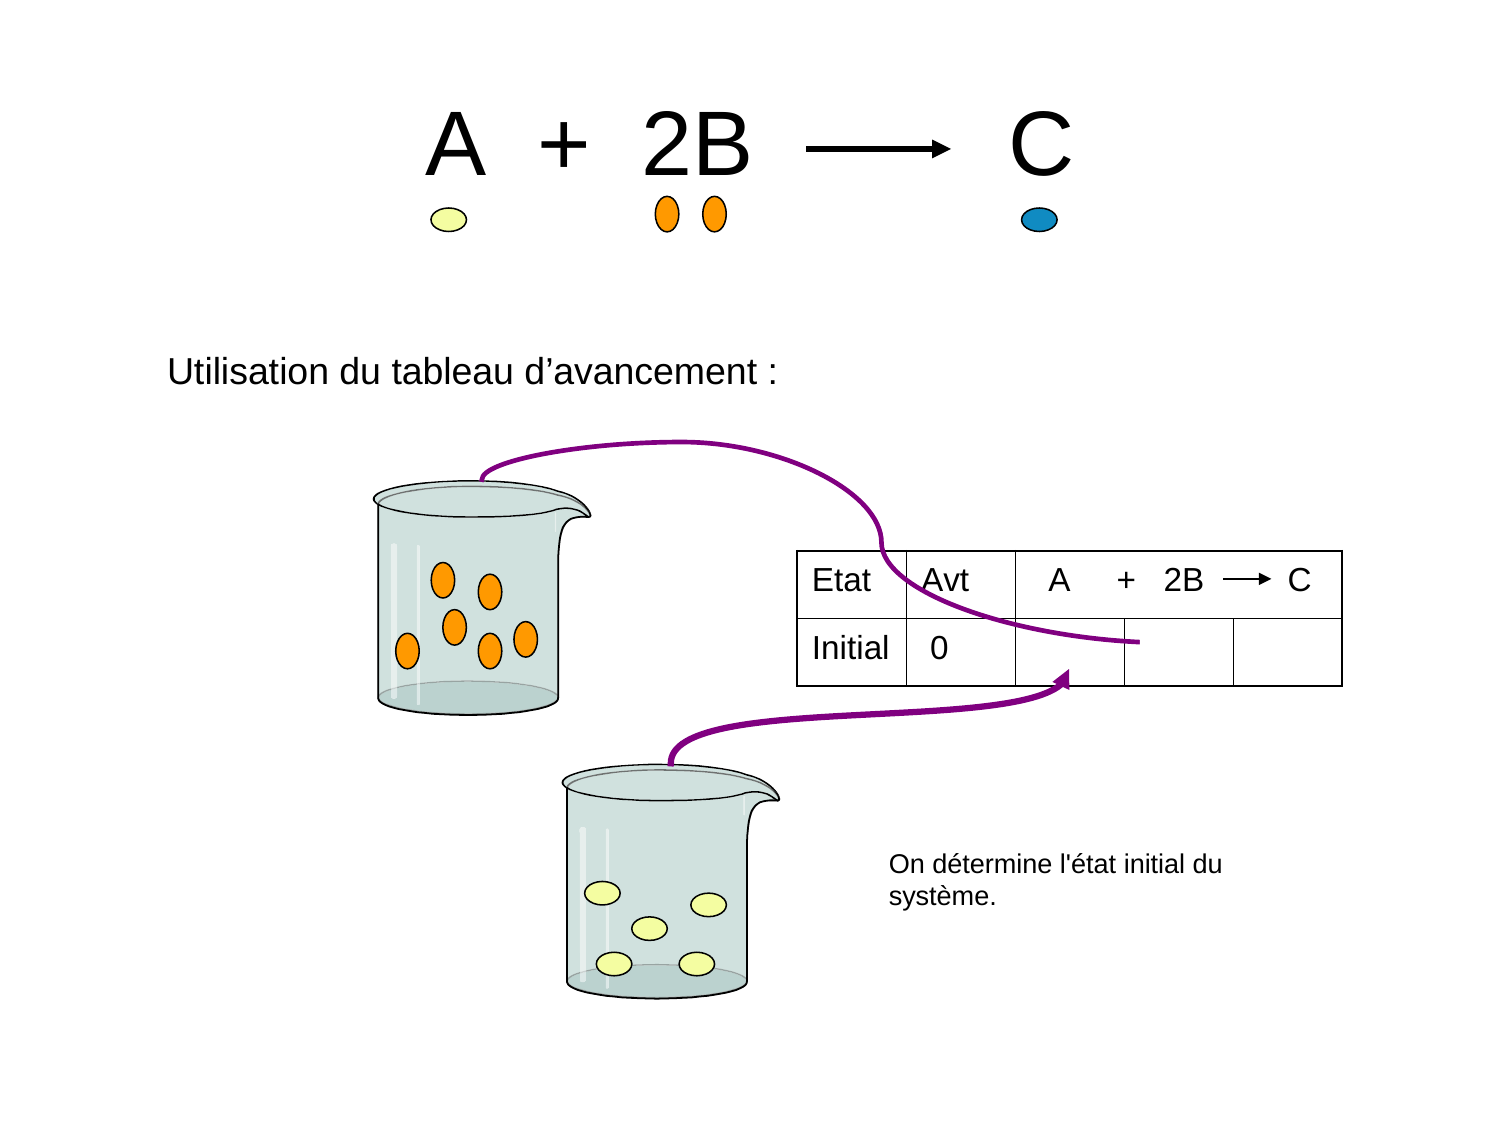

# A + 2B C
Utilisation du tableau d’avancement :
| Etat | Avt | A + 2B C | | |
| --- | --- | --- | --- | --- |
| Initial | 0 | 5 | 6 | 0 |
On détermine l'état initial du système.